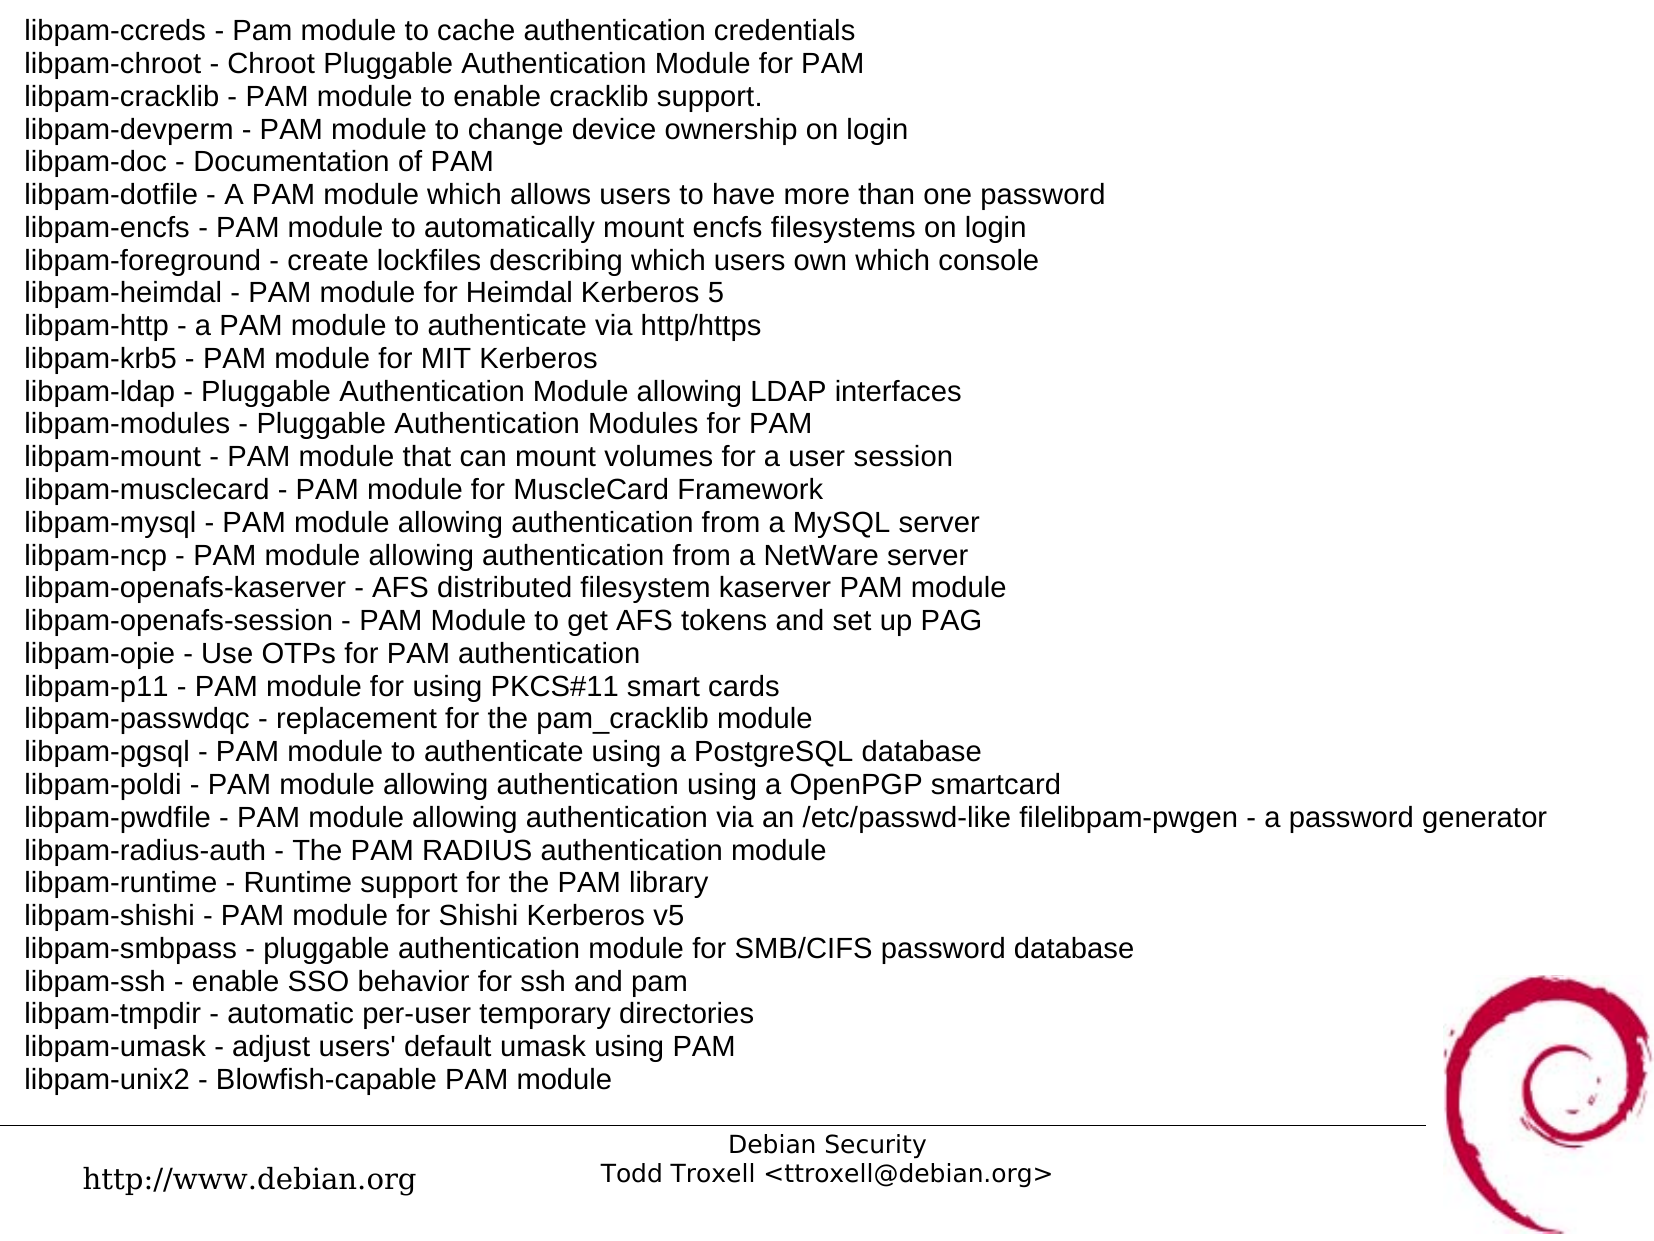

libpam-ccreds - Pam module to cache authentication credentials
libpam-chroot - Chroot Pluggable Authentication Module for PAM
libpam-cracklib - PAM module to enable cracklib support.
libpam-devperm - PAM module to change device ownership on login
libpam-doc - Documentation of PAM
libpam-dotfile - A PAM module which allows users to have more than one password
libpam-encfs - PAM module to automatically mount encfs filesystems on login
libpam-foreground - create lockfiles describing which users own which console
libpam-heimdal - PAM module for Heimdal Kerberos 5
libpam-http - a PAM module to authenticate via http/https
libpam-krb5 - PAM module for MIT Kerberos
libpam-ldap - Pluggable Authentication Module allowing LDAP interfaces
libpam-modules - Pluggable Authentication Modules for PAM
libpam-mount - PAM module that can mount volumes for a user session
libpam-musclecard - PAM module for MuscleCard Framework
libpam-mysql - PAM module allowing authentication from a MySQL server
libpam-ncp - PAM module allowing authentication from a NetWare server
libpam-openafs-kaserver - AFS distributed filesystem kaserver PAM module
libpam-openafs-session - PAM Module to get AFS tokens and set up PAG
libpam-opie - Use OTPs for PAM authentication
libpam-p11 - PAM module for using PKCS#11 smart cards
libpam-passwdqc - replacement for the pam_cracklib module
libpam-pgsql - PAM module to authenticate using a PostgreSQL database
libpam-poldi - PAM module allowing authentication using a OpenPGP smartcard
libpam-pwdfile - PAM module allowing authentication via an /etc/passwd-like filelibpam-pwgen - a password generator
libpam-radius-auth - The PAM RADIUS authentication module
libpam-runtime - Runtime support for the PAM library
libpam-shishi - PAM module for Shishi Kerberos v5
libpam-smbpass - pluggable authentication module for SMB/CIFS password database
libpam-ssh - enable SSO behavior for ssh and pam
libpam-tmpdir - automatic per-user temporary directories
libpam-umask - adjust users' default umask using PAM
libpam-unix2 - Blowfish-capable PAM module